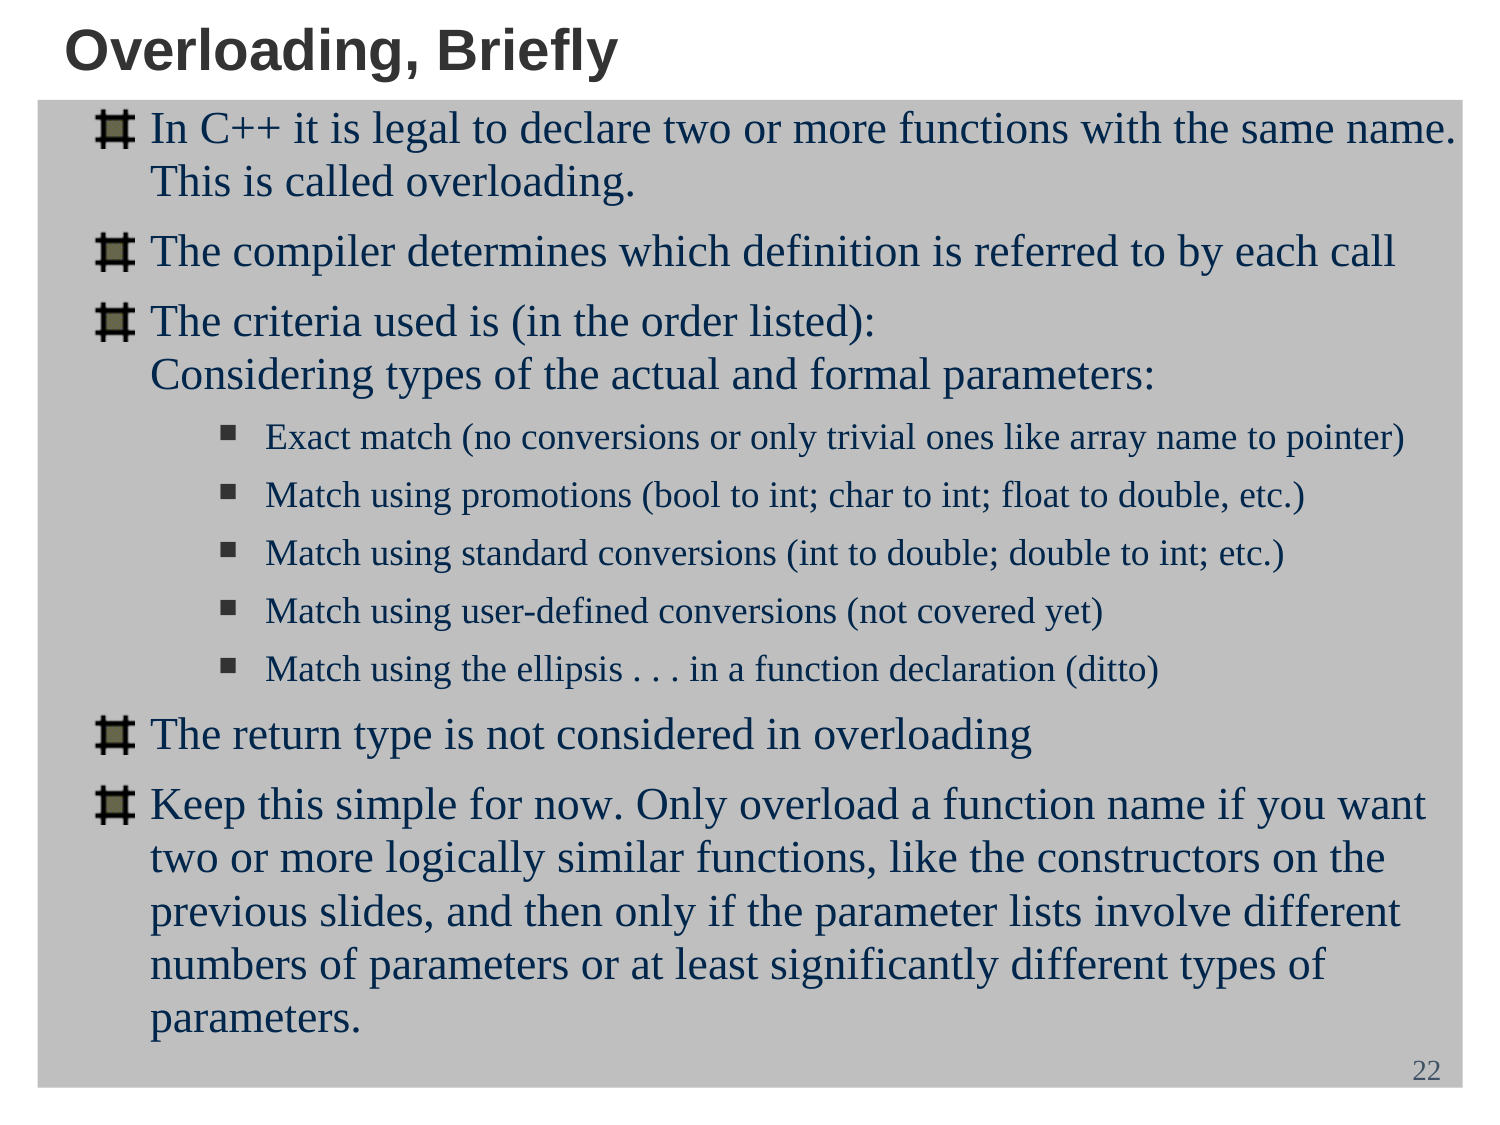

# Overloading, Briefly
In C++ it is legal to declare two or more functions with the same name. This is called overloading.
The compiler determines which definition is referred to by each call
The criteria used is (in the order listed):
Considering types of the actual and formal parameters:
Exact match (no conversions or only trivial ones like array name to pointer)
Match using promotions (bool to int; char to int; float to double, etc.)
Match using standard conversions (int to double; double to int; etc.)
Match using user-defined conversions (not covered yet)
Match using the ellipsis . . . in a function declaration (ditto)
The return type is not considered in overloading
Keep this simple for now. Only overload a function name if you want two or more logically similar functions, like the constructors on the previous slides, and then only if the parameter lists involve different numbers of parameters or at least significantly different types of parameters.